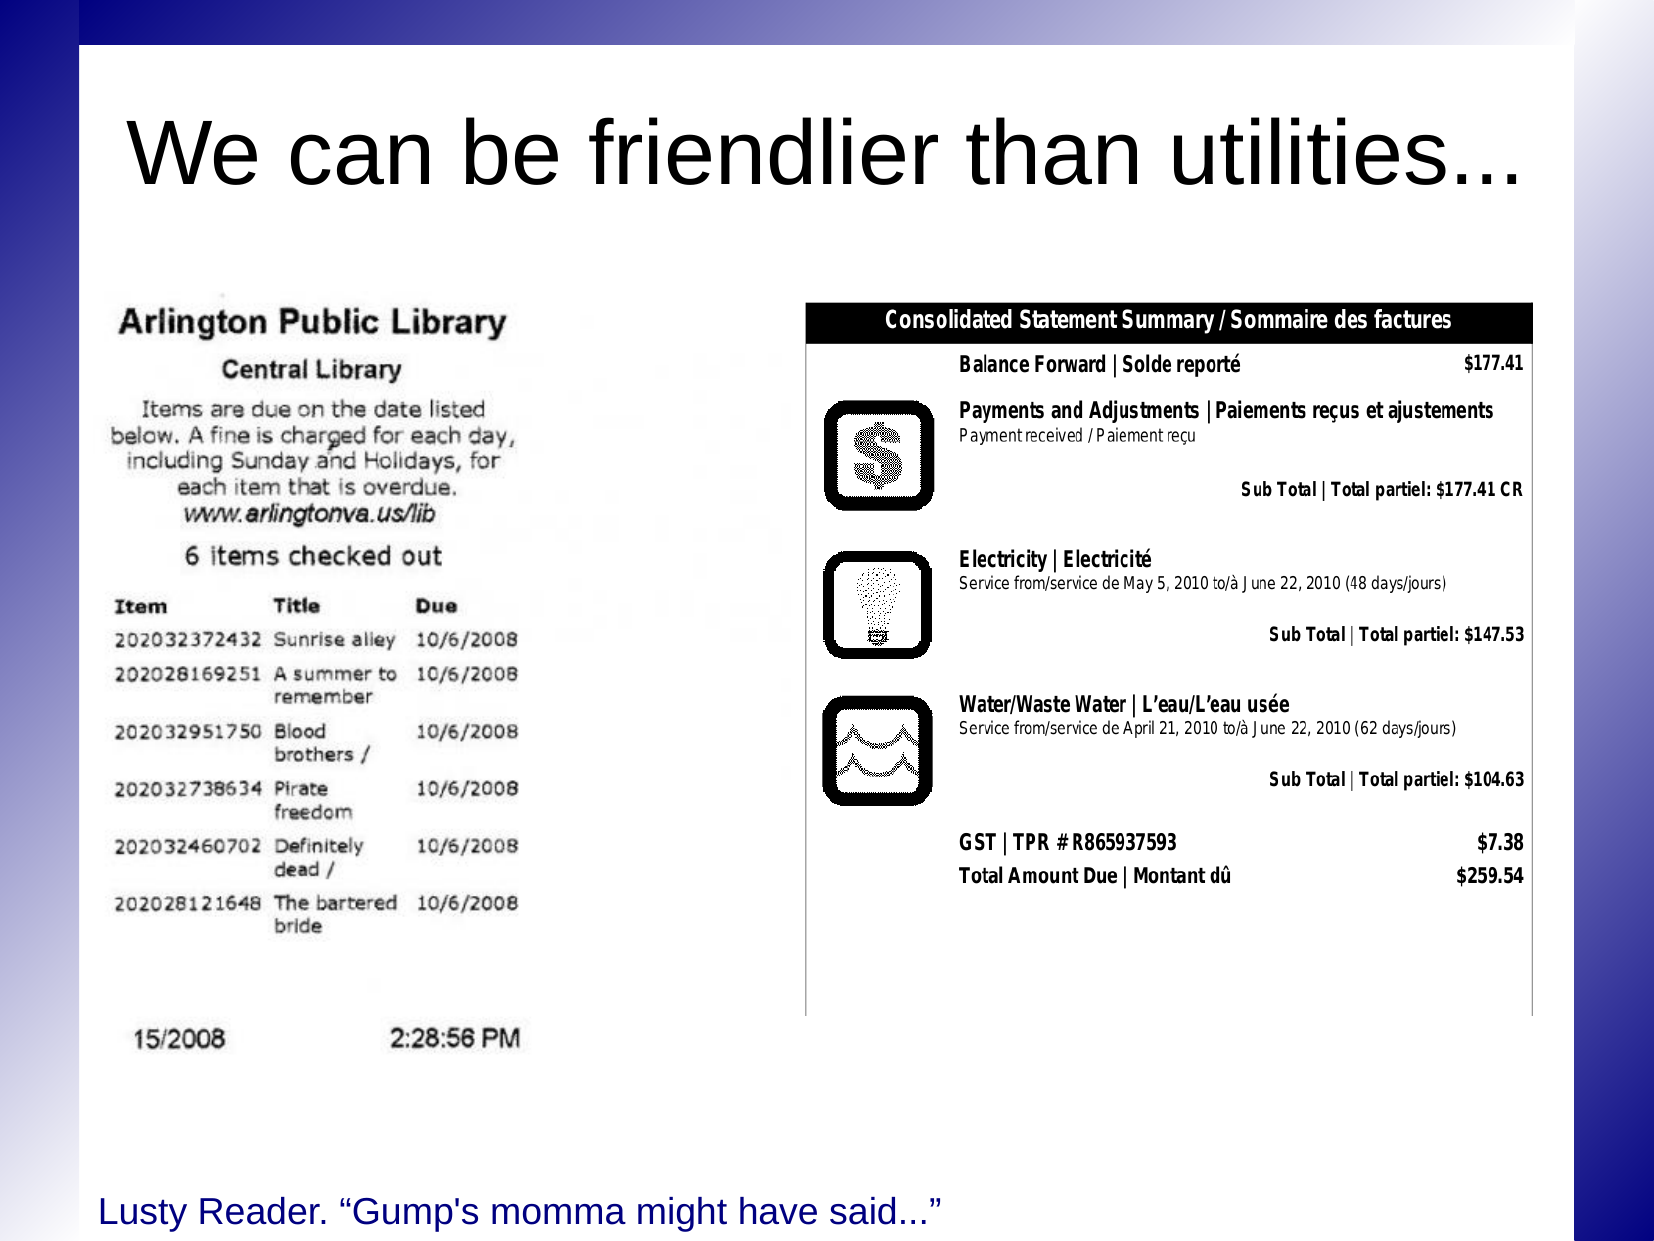

# We can be friendlier than utilities...
Lusty Reader. “Gump's momma might have said...”